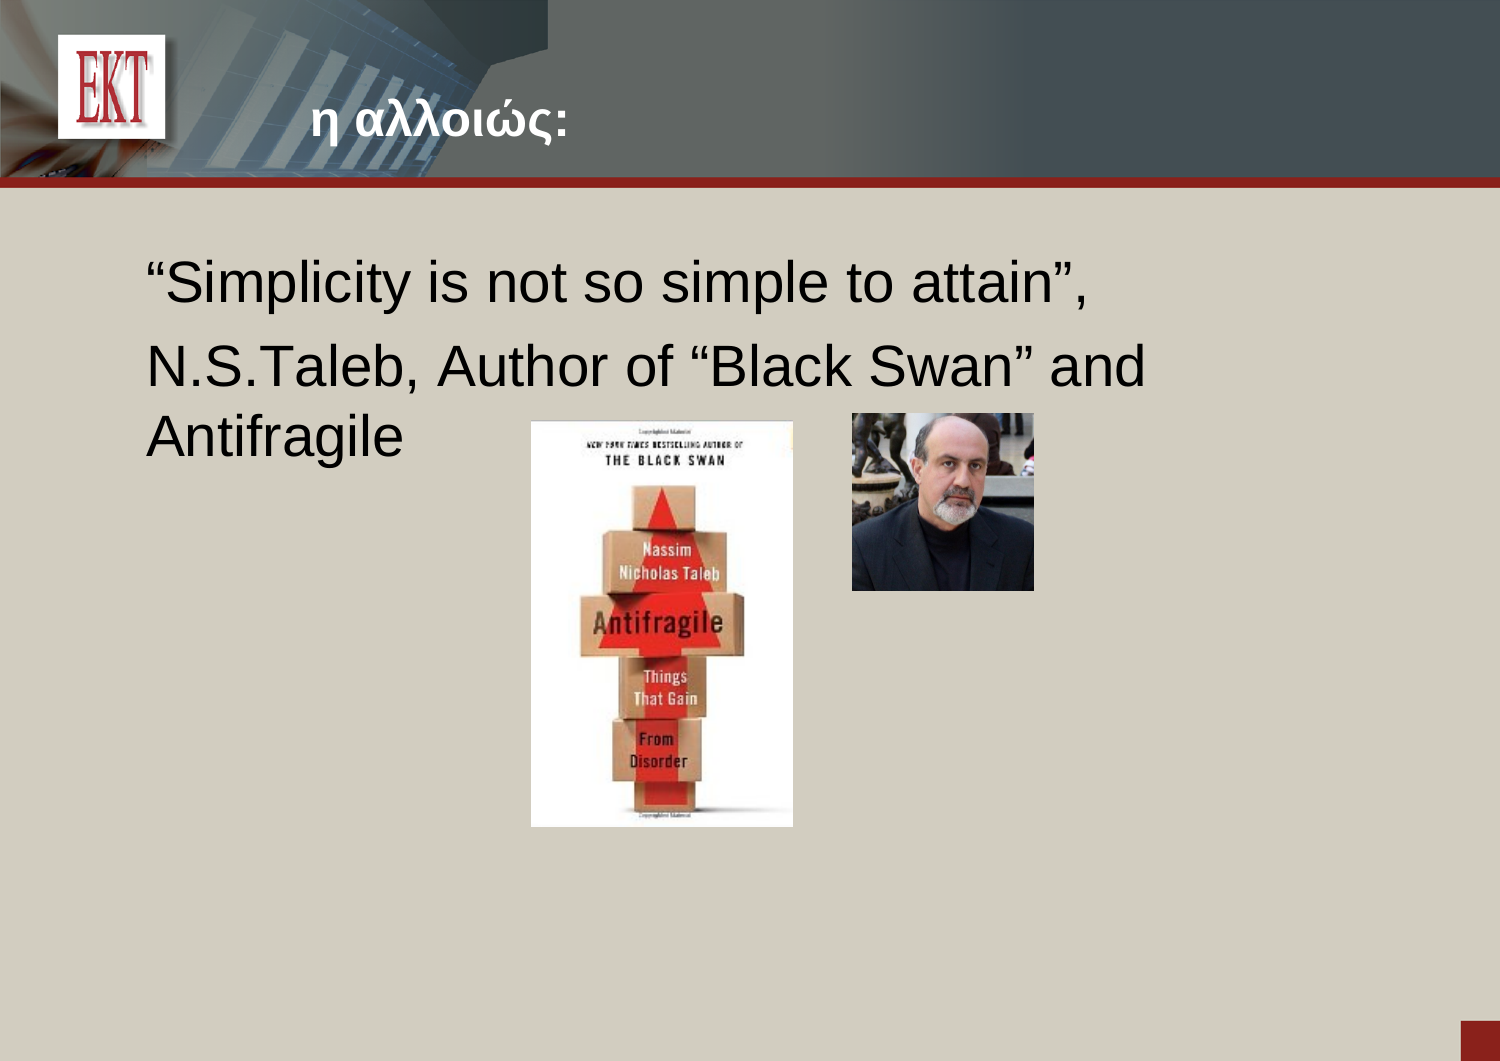

# η αλλοιώς:
“Simplicity is not so simple to attain”,
N.S.Taleb, Author of “Black Swan” and Antifragile